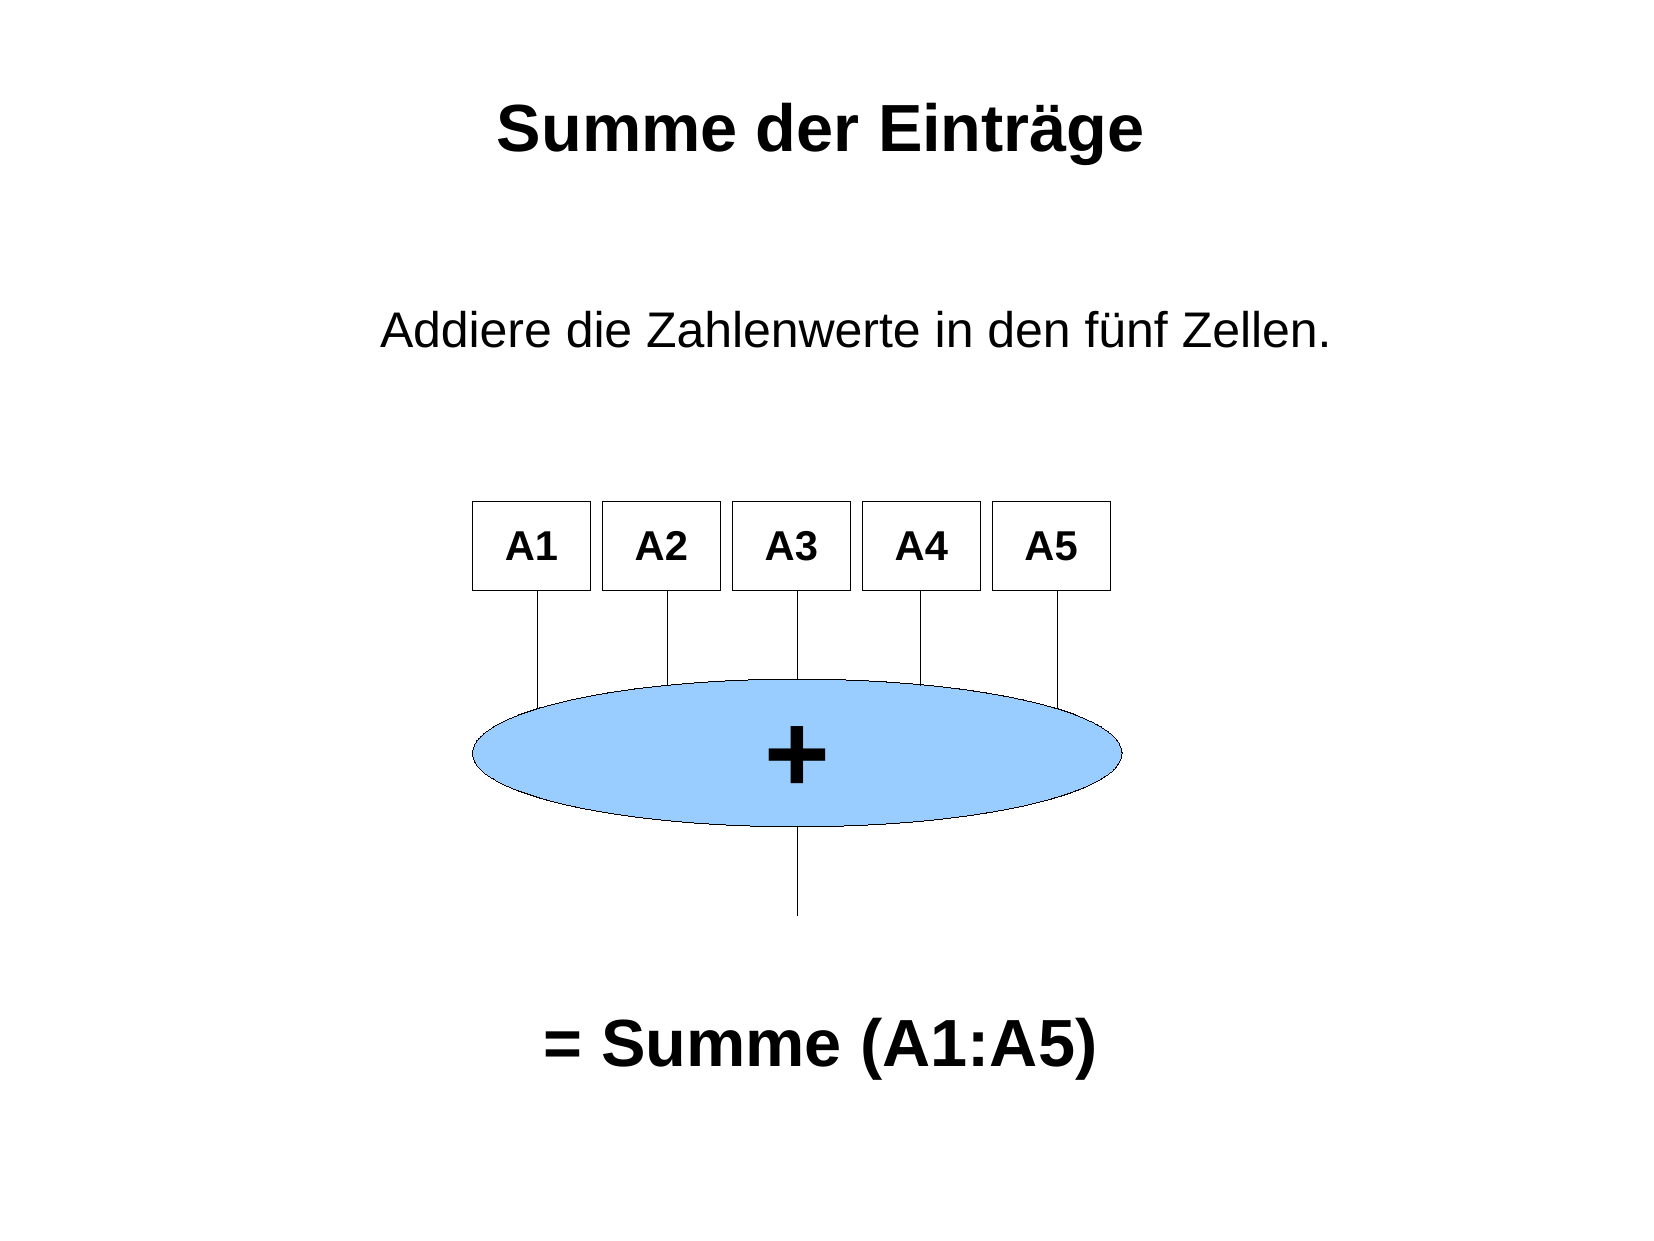

# Summe der Einträge
Addiere die Zahlenwerte in den fünf Zellen.
A1
A2
A3
A4
A5
+
= Summe (A1:A5)